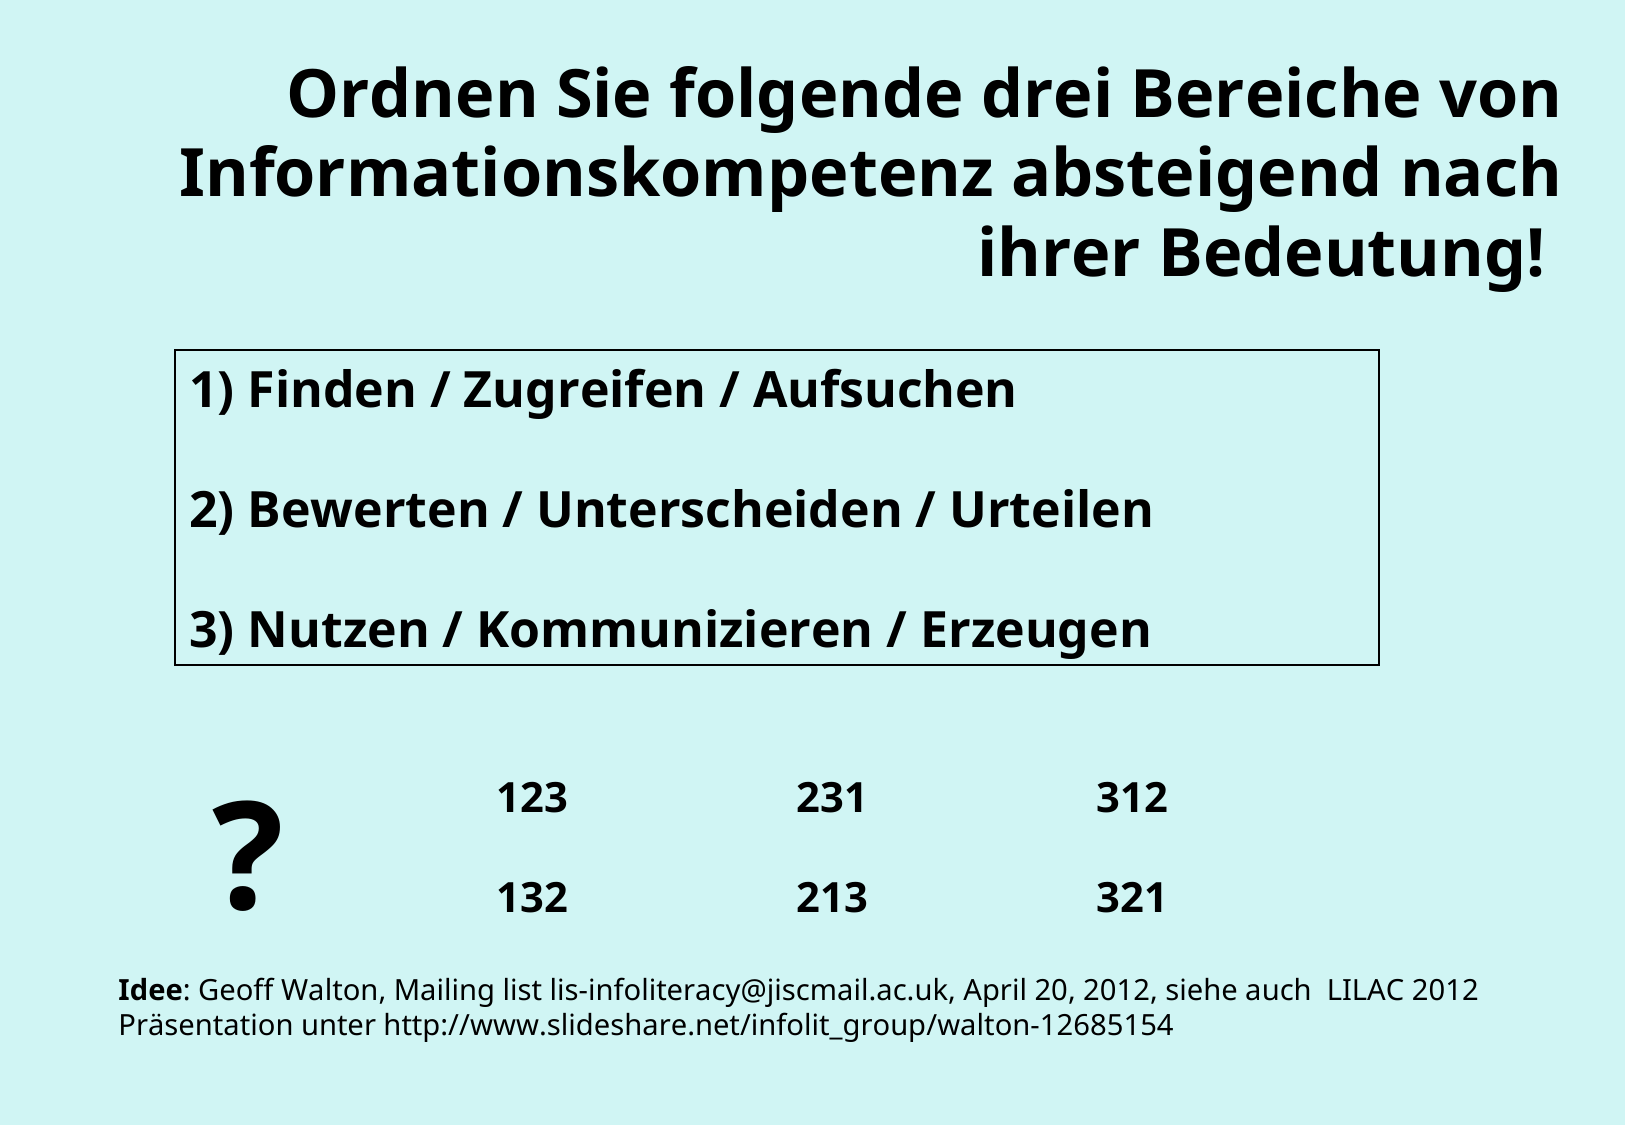

# Ordnen Sie folgende drei Bereiche von Informationskompetenz absteigend nach ihrer Bedeutung!
1) Finden / Zugreifen / Aufsuchen
 
2) Bewerten / Unterscheiden / Urteilen
 
3) Nutzen / Kommunizieren / Erzeugen
?
123		231		312
132 		213		321
Idee: Geoff Walton, Mailing list lis-infoliteracy@jiscmail.ac.uk, April 20, 2012, siehe auch LILAC 2012 Präsentation unter http://www.slideshare.net/infolit_group/walton-12685154